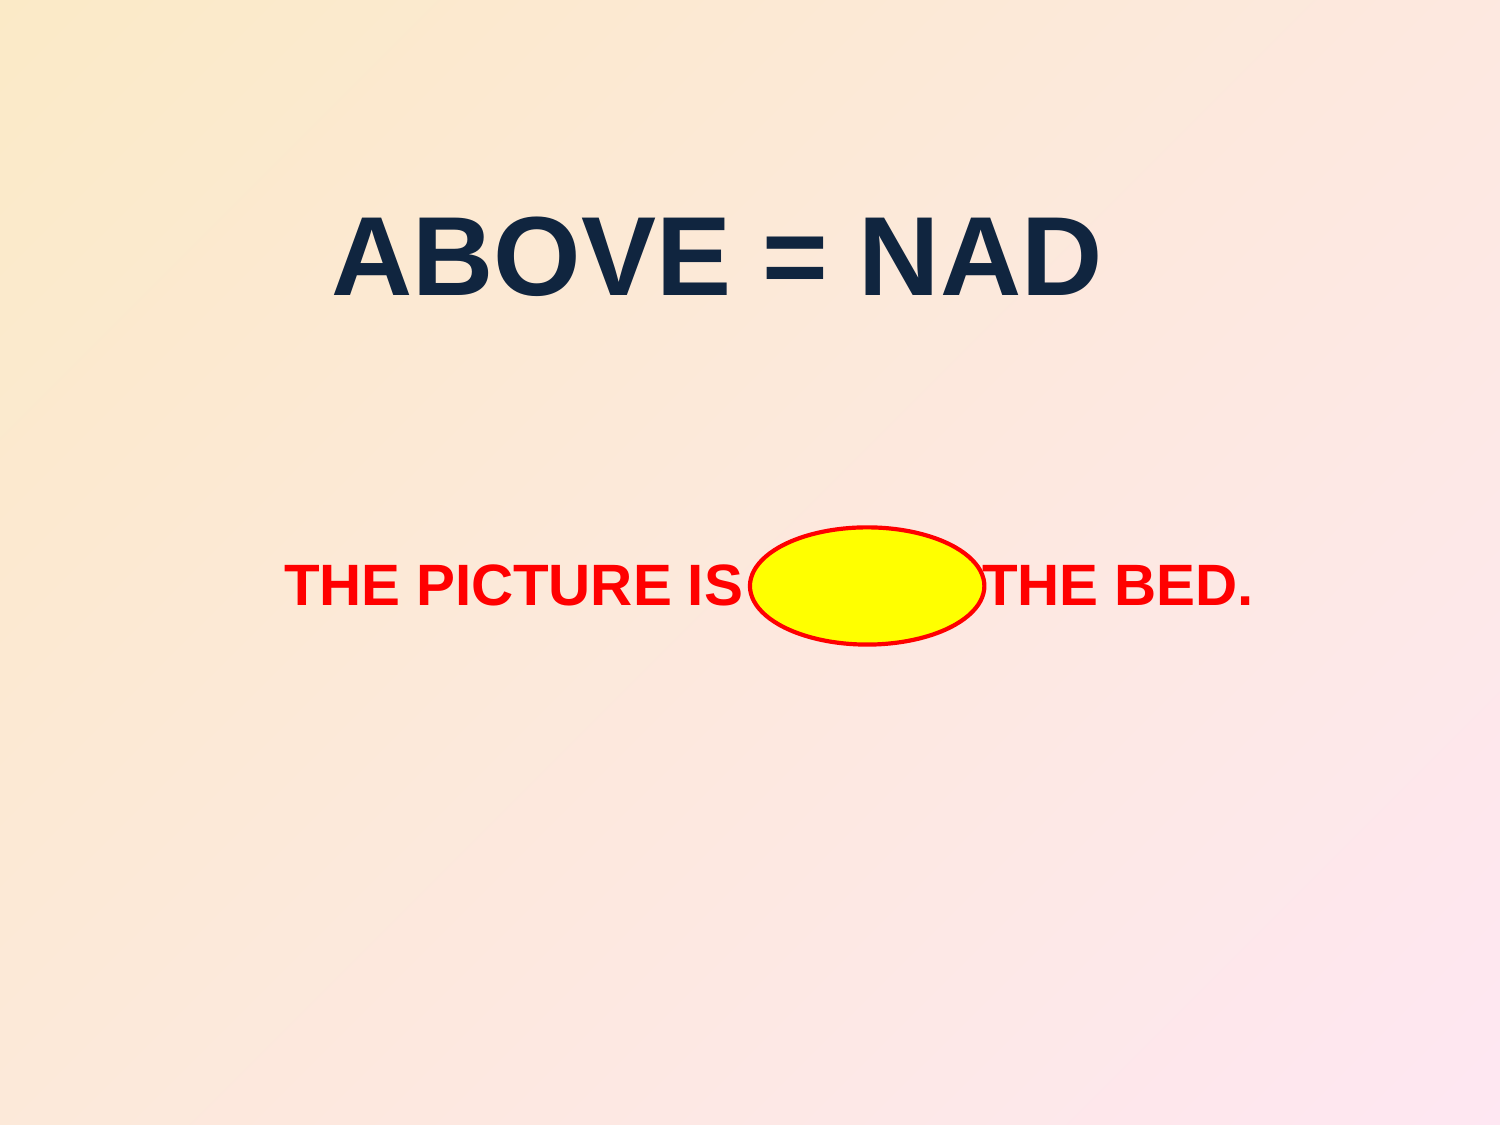

ABOVE = NAD
THE PICTURE IS ABOVE THE BED.